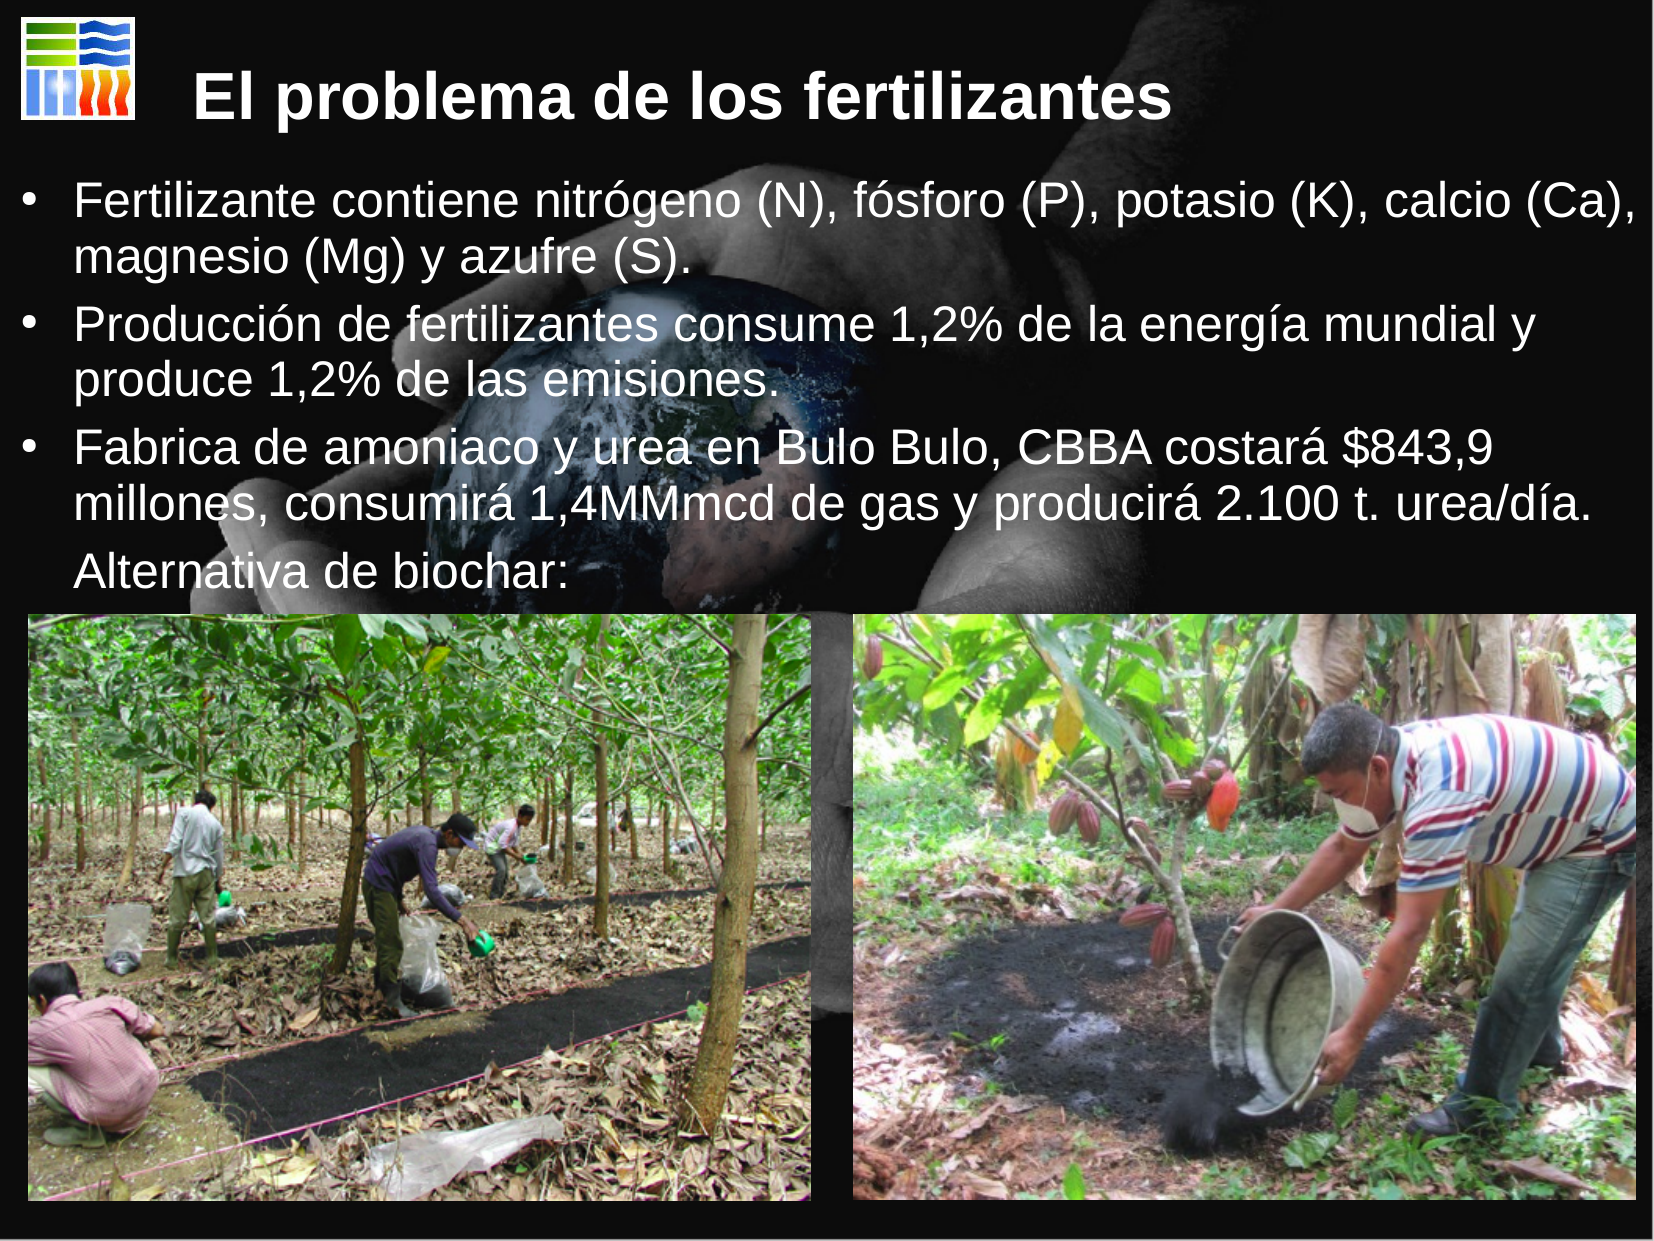

# El problema de los fertilizantes
Fertilizante contiene nitrógeno (N), fósforo (P), potasio (K), calcio (Ca), magnesio (Mg) y azufre (S).
Producción de fertilizantes consume 1,2% de la energía mundial y produce 1,2% de las emisiones.
Fabrica de amoniaco y urea en Bulo Bulo, CBBA costará $843,9 millones, consumirá 1,4MMmcd de gas y producirá 2.100 t. urea/día.
Alternativa de biochar: